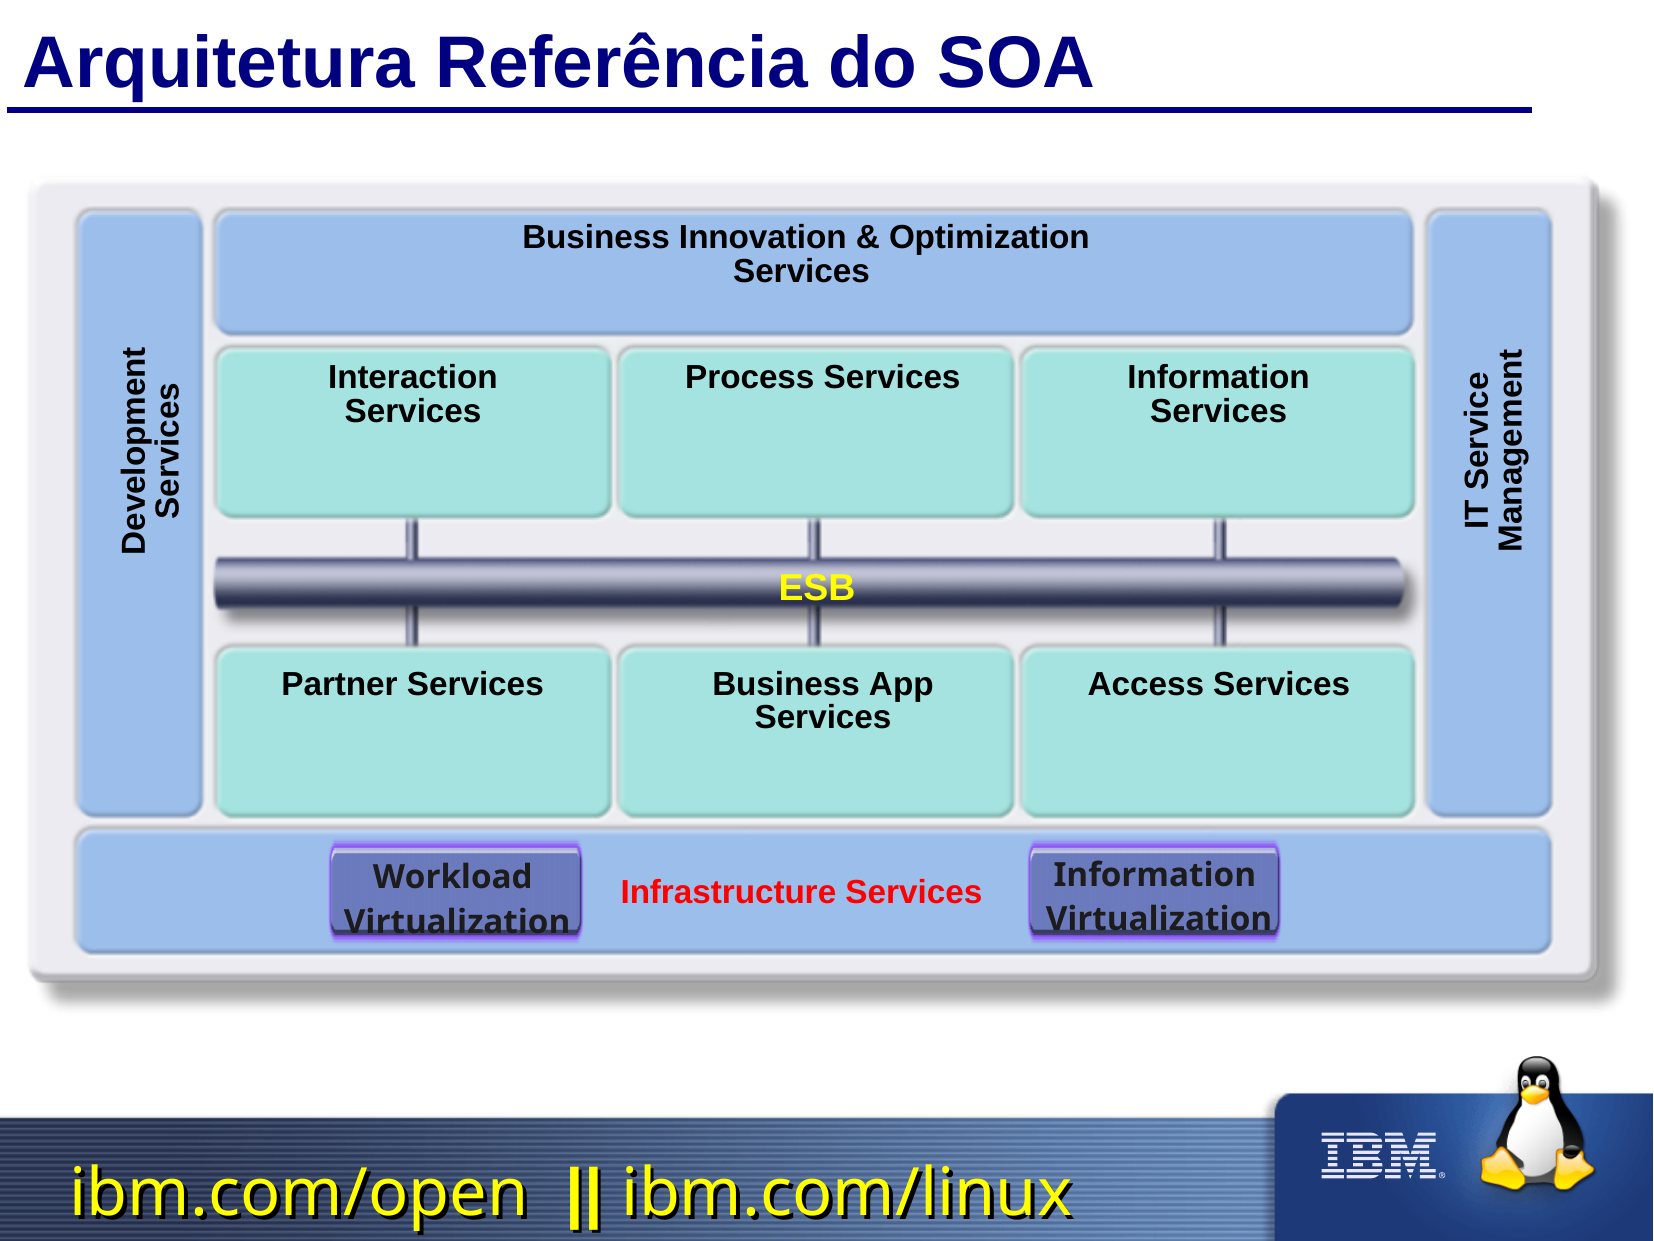

Arquitetura Referência do SOA
 Business Innovation & Optimization Services
Interaction Services
Process Services
Information Services
IT Service
Management
Development
Services
ESB
Partner Services
Business App Services
Access Services
Information
 Virtualization
Workload
 Virtualization
Infrastructure Services